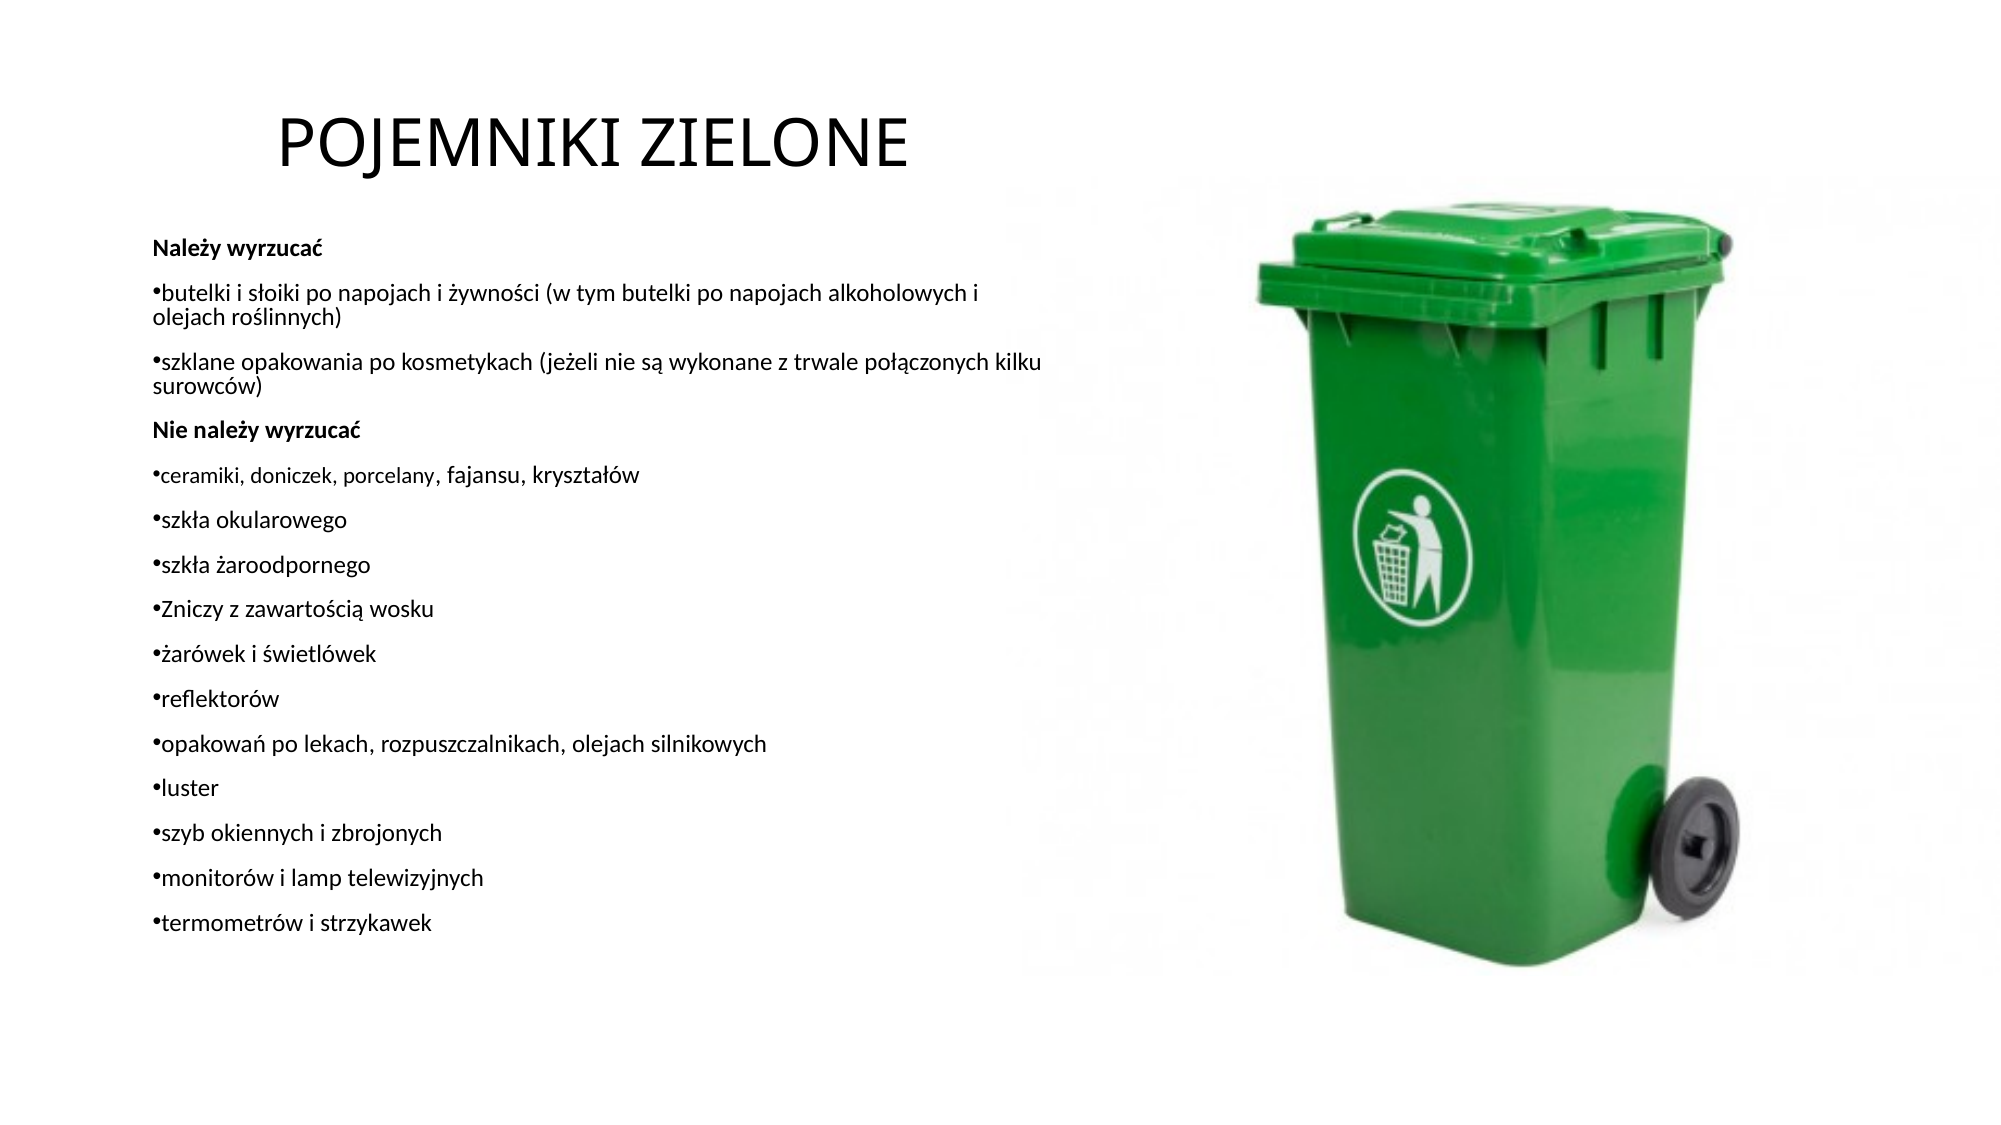

# POJEMNIKI ZIELONE
Należy wyrzucać
butelki i słoiki po napojach i żywności (w tym butelki po napojach alkoholowych i olejach roślinnych)
szklane opakowania po kosmetykach (jeżeli nie są wykonane z trwale połączonych kilku surowców)
Nie należy wyrzucać
ceramiki, doniczek, porcelany, fajansu, kryształów
szkła okularowego
szkła żaroodpornego
Zniczy z zawartością wosku
żarówek i świetlówek
reflektorów
opakowań po lekach, rozpuszczalnikach, olejach silnikowych
luster
szyb okiennych i zbrojonych
monitorów i lamp telewizyjnych
termometrów i strzykawek